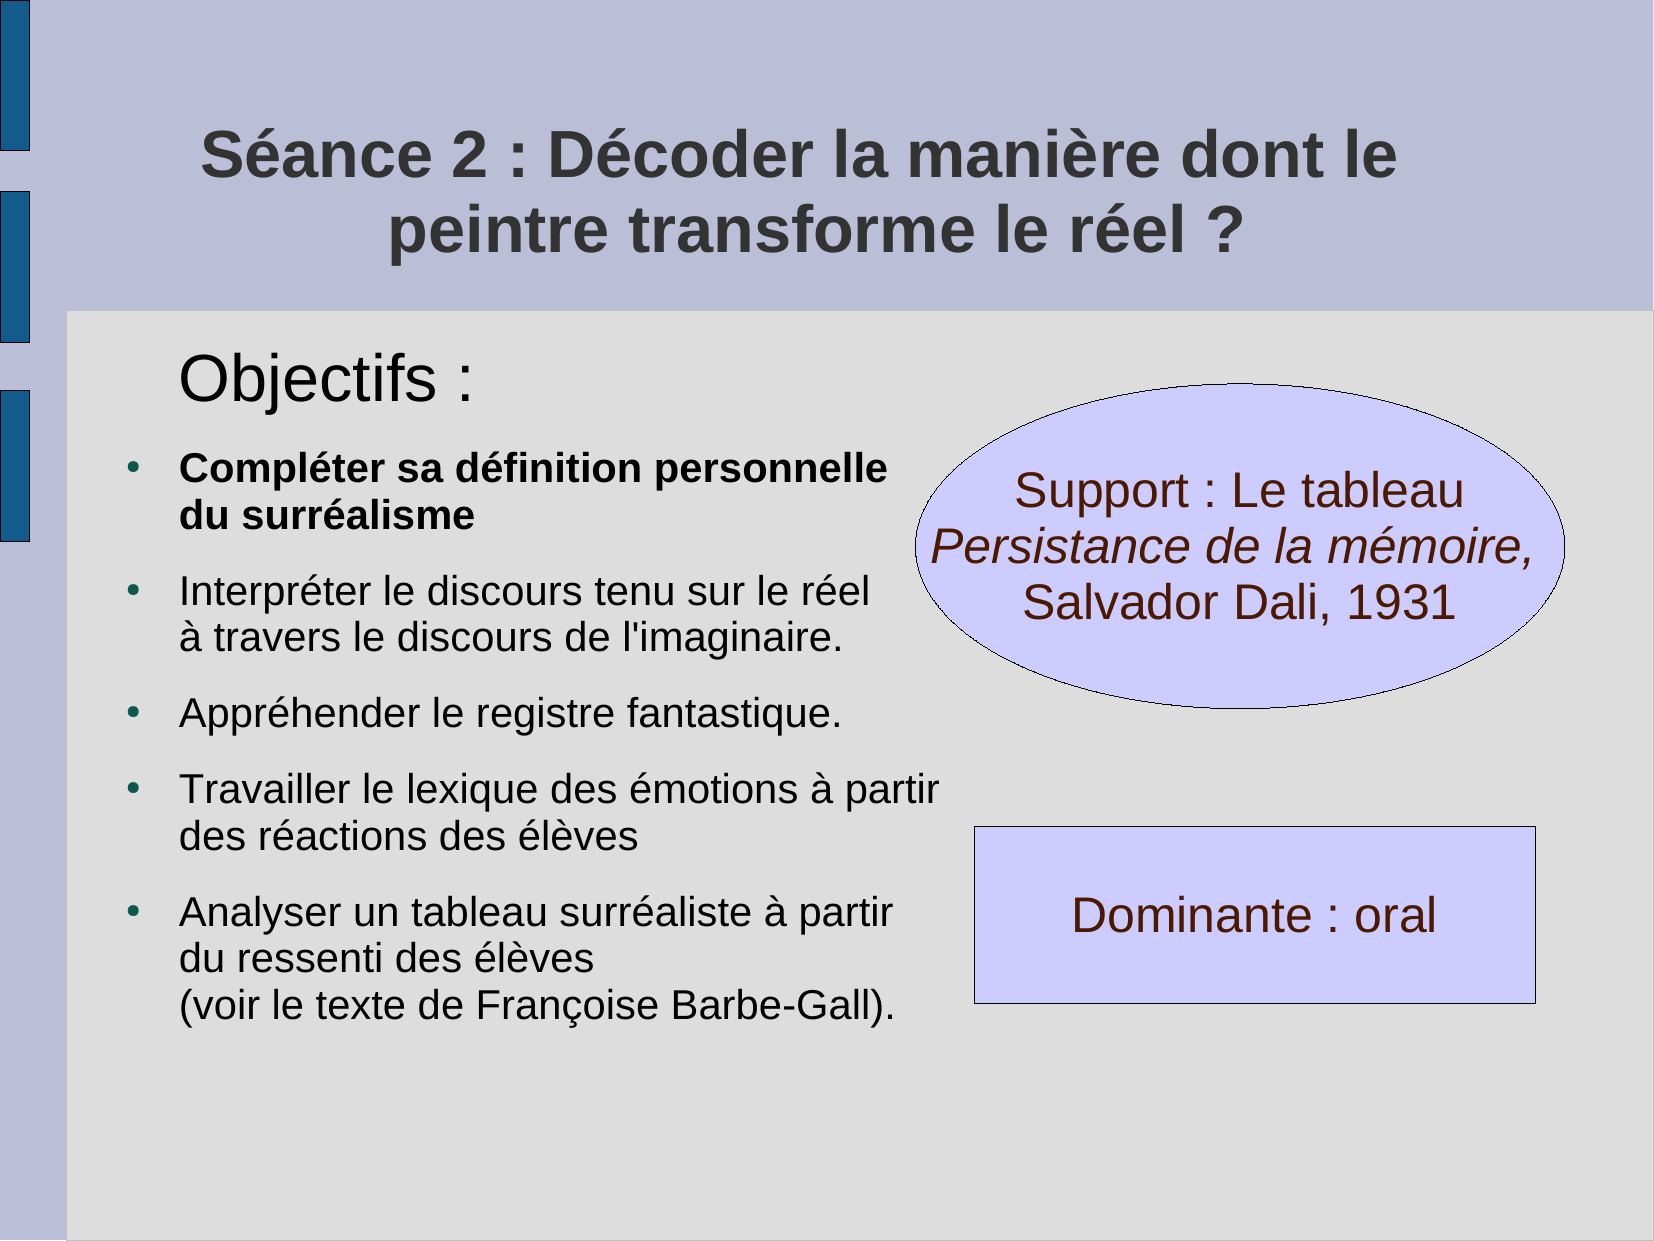

# Séance 2 : Décoder la manière dont le peintre transforme le réel ?
Objectifs :
Compléter sa définition personnelle du surréalisme
Interpréter le discours tenu sur le réel à travers le discours de l'imaginaire.
Appréhender le registre fantastique.
Travailler le lexique des émotions à partir des réactions des élèves
Analyser un tableau surréaliste à partir du ressenti des élèves (voir le texte de Françoise Barbe-Gall).
Support : Le tableau
Persistance de la mémoire,
Salvador Dali, 1931
Dominante : oral